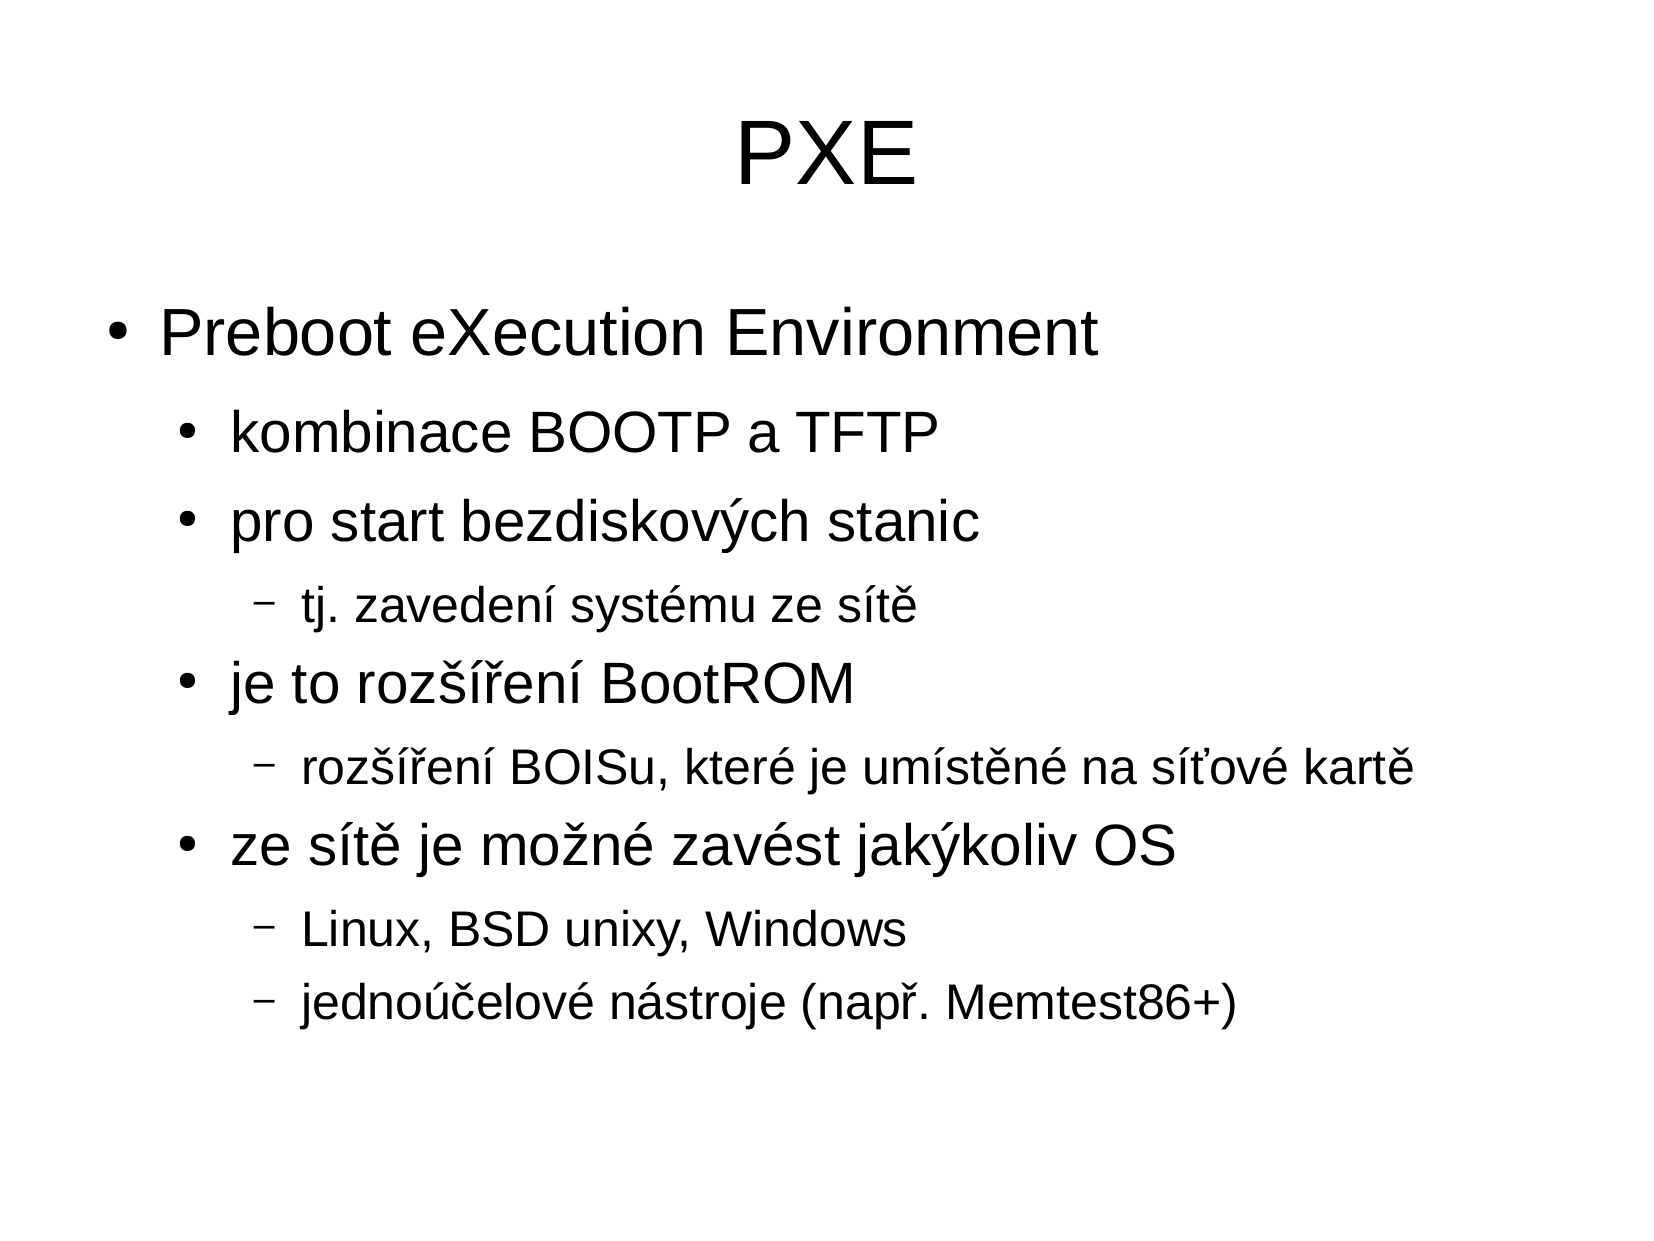

# PXE
Preboot eXecution Environment
kombinace BOOTP a TFTP
pro start bezdiskových stanic
tj. zavedení systému ze sítě
je to rozšíření BootROM
rozšíření BOISu, které je umístěné na síťové kartě
ze sítě je možné zavést jakýkoliv OS
Linux, BSD unixy, Windows
jednoúčelové nástroje (např. Memtest86+)